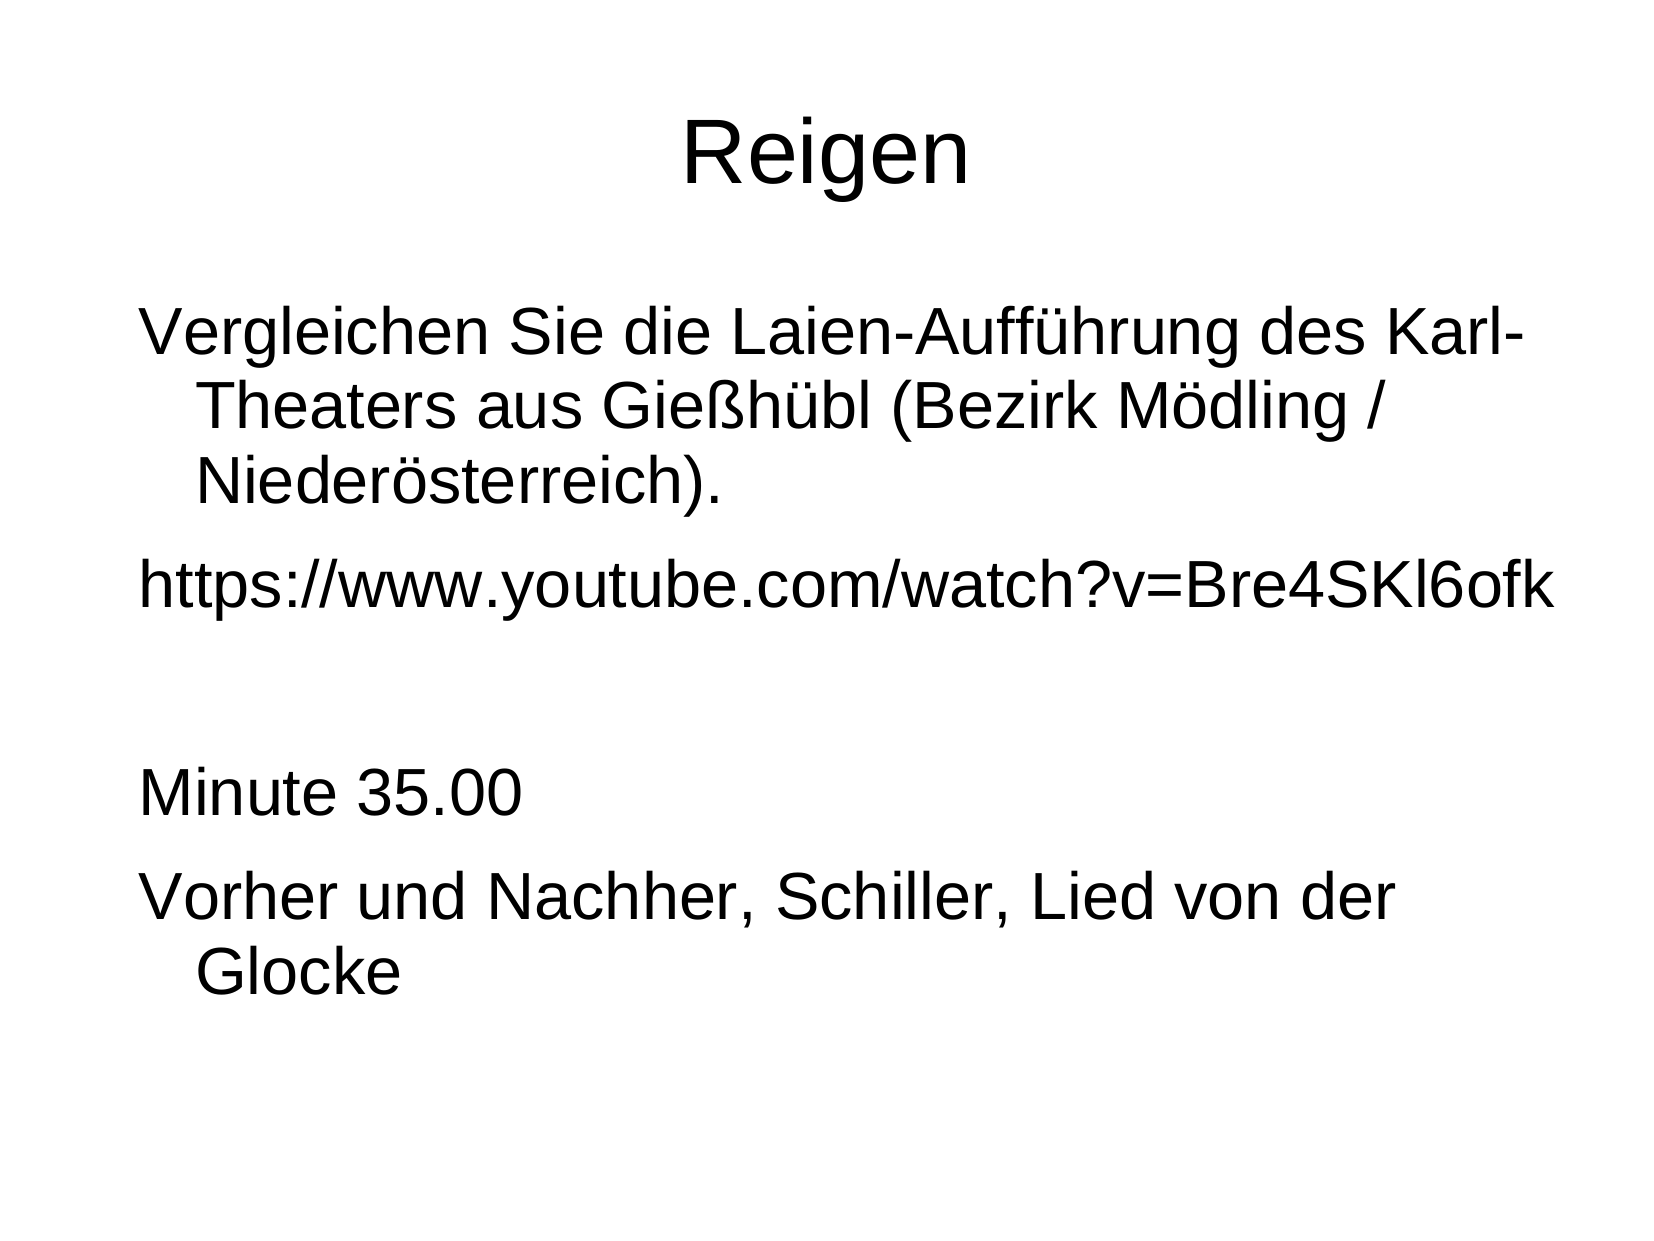

# Reigen
Vergleichen Sie die Laien-Aufführung des Karl-Theaters aus Gießhübl (Bezirk Mödling / Niederösterreich).
https://www.youtube.com/watch?v=Bre4SKl6ofk
Minute 35.00
Vorher und Nachher, Schiller, Lied von der Glocke